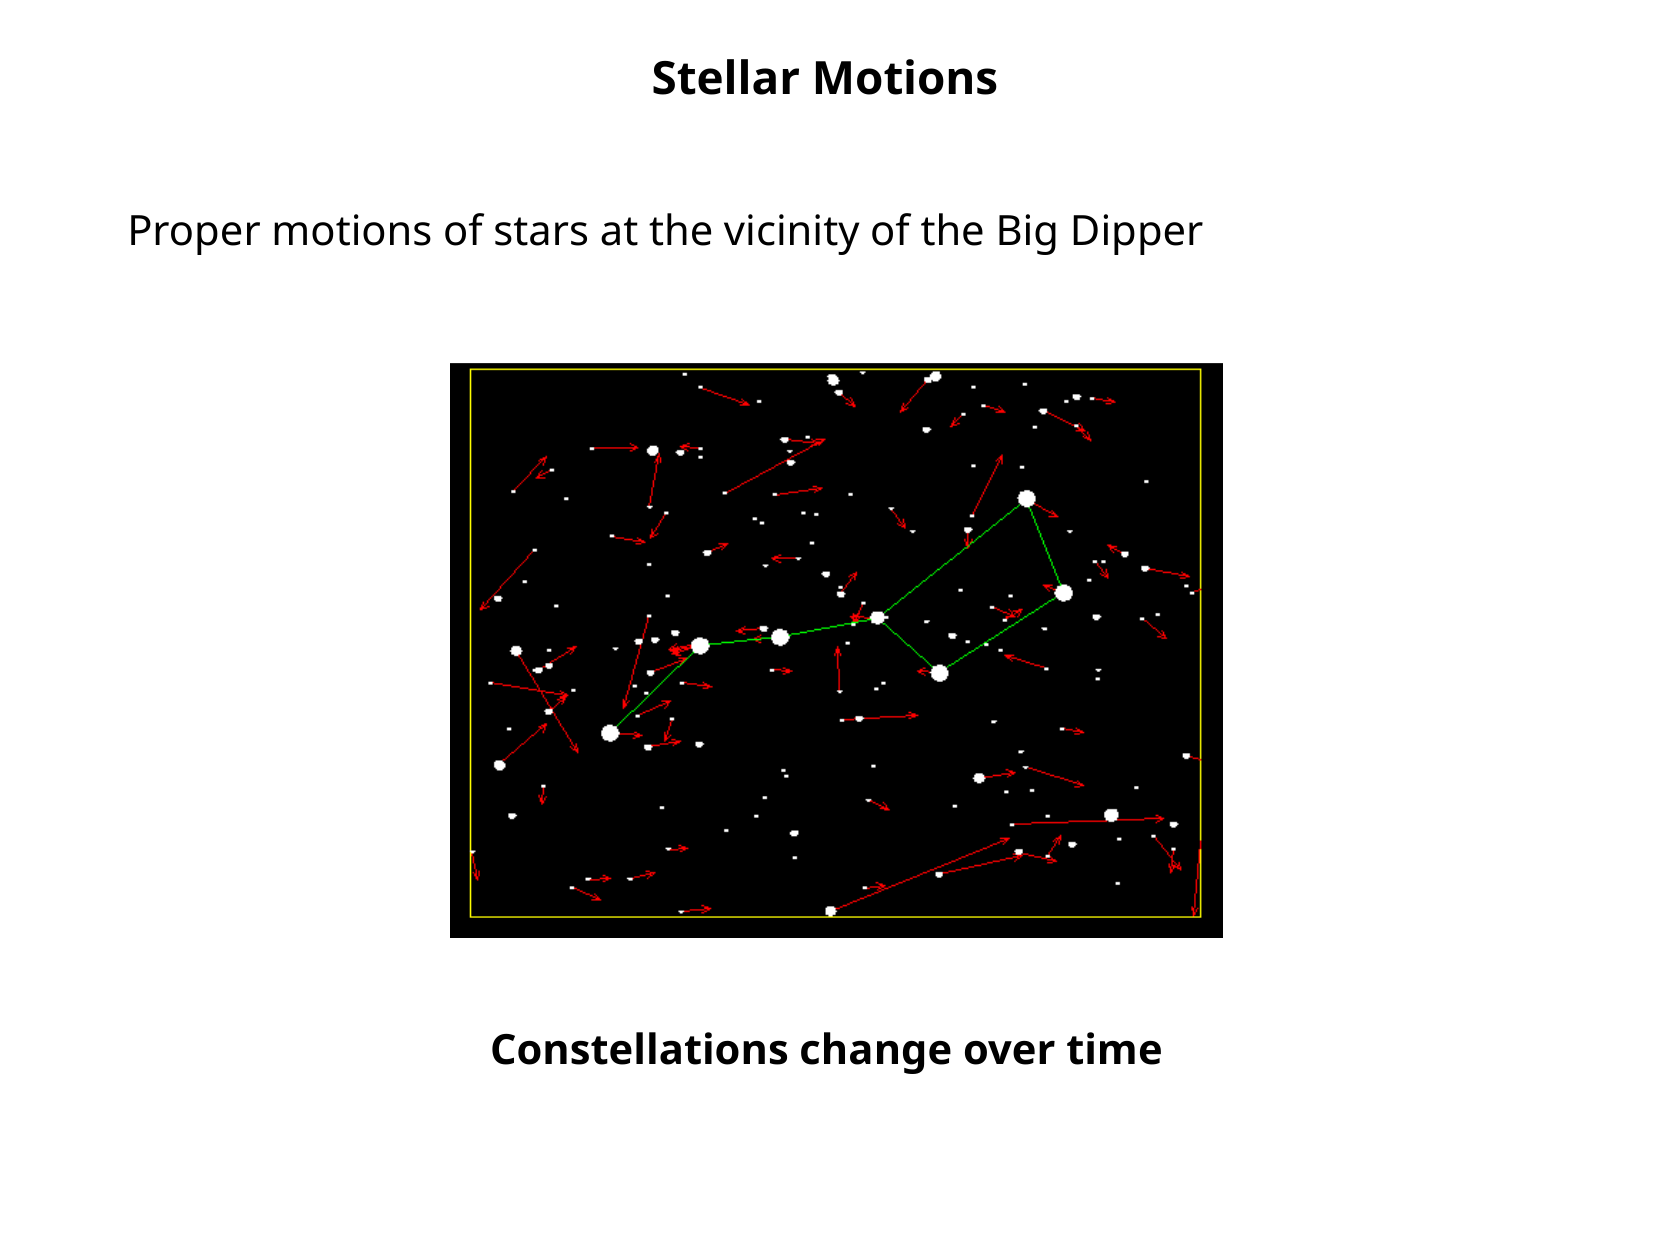

Stellar Motions
Proper motions of stars at the vicinity of the Big Dipper
Constellations change over time